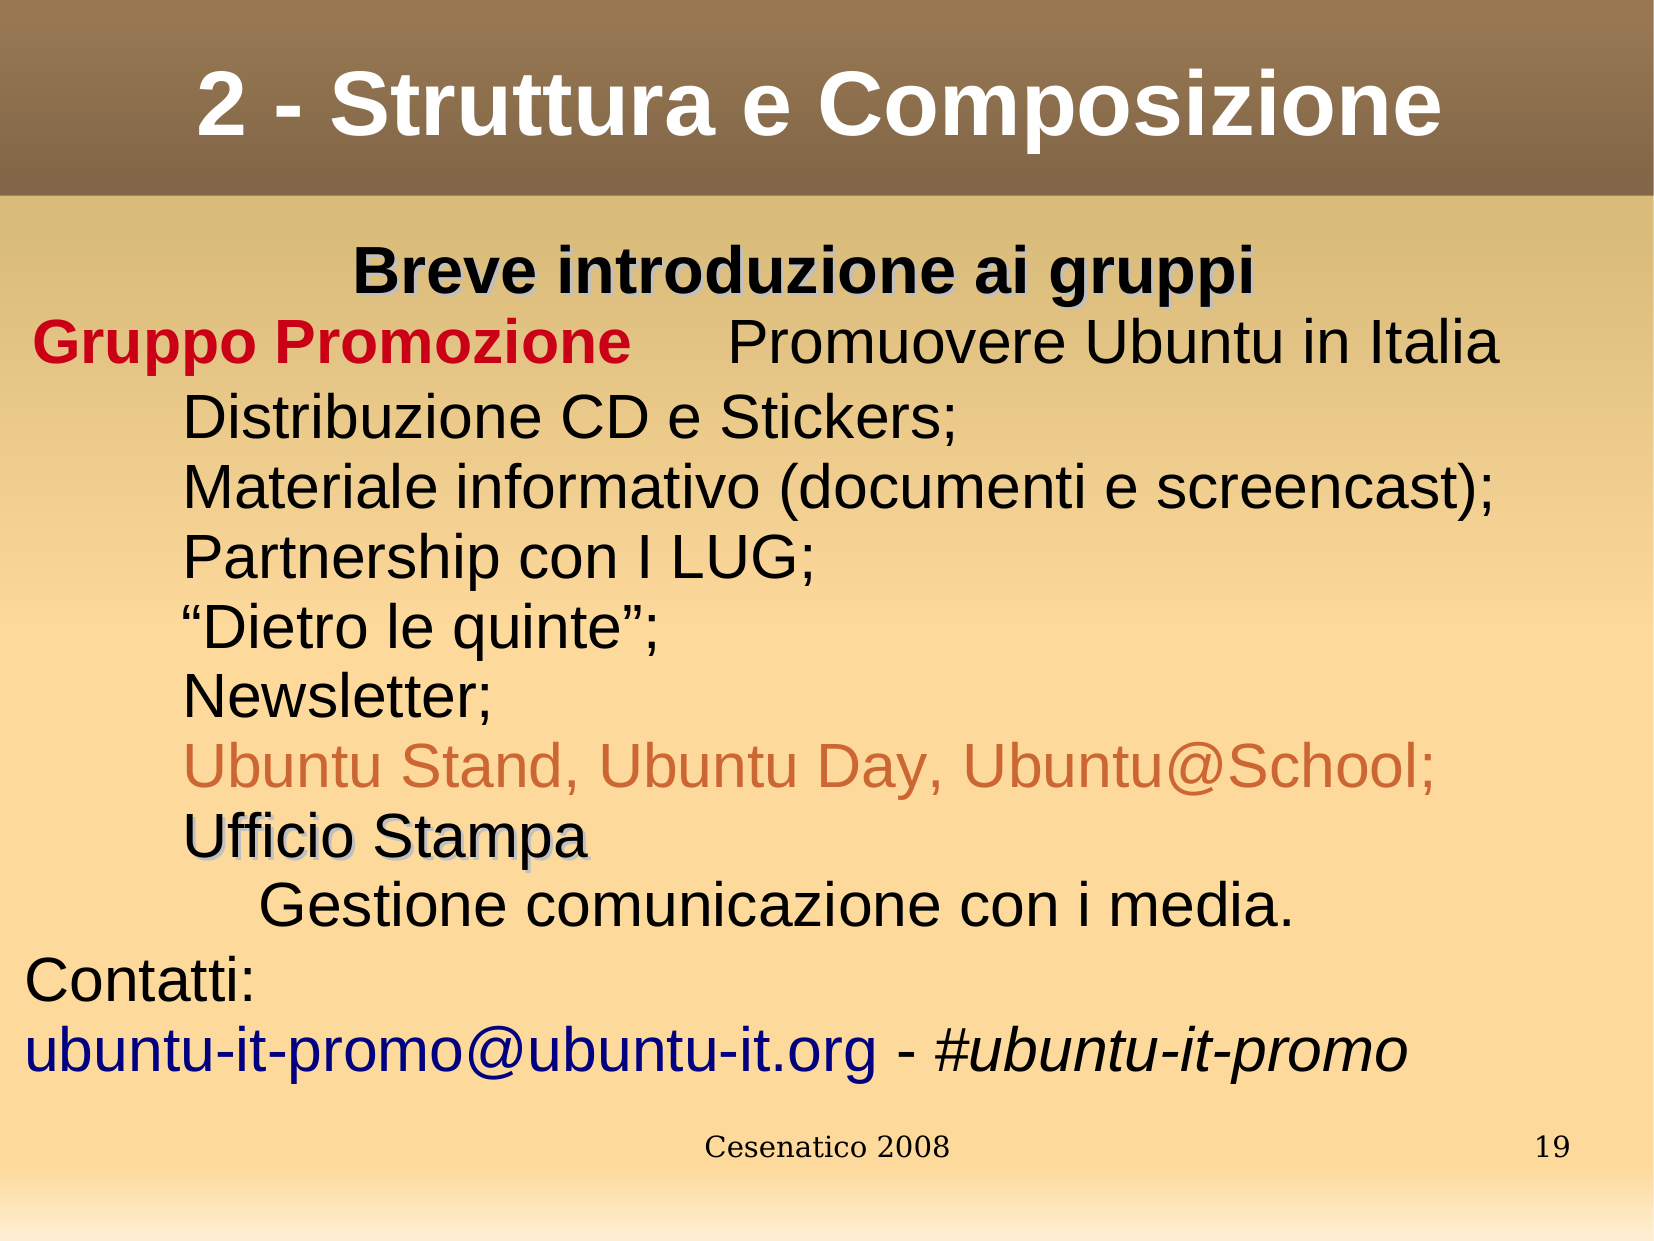

# 2 - Struttura e Composizione
Breve introduzione ai gruppi
 Gruppo Promozione
Promuovere Ubuntu in Italia
 Distribuzione CD e Stickers;
 Materiale informativo (documenti e screencast);
 Partnership con I LUG;
 “Dietro le quinte”;
 Newsletter;
 Ubuntu Stand, Ubuntu Day, Ubuntu@School;
 Ufficio Stampa
Gestione comunicazione con i media.
Contatti:
ubuntu-it-promo@ubuntu-it.org - #ubuntu-it-promo
Cesenatico 2008
19